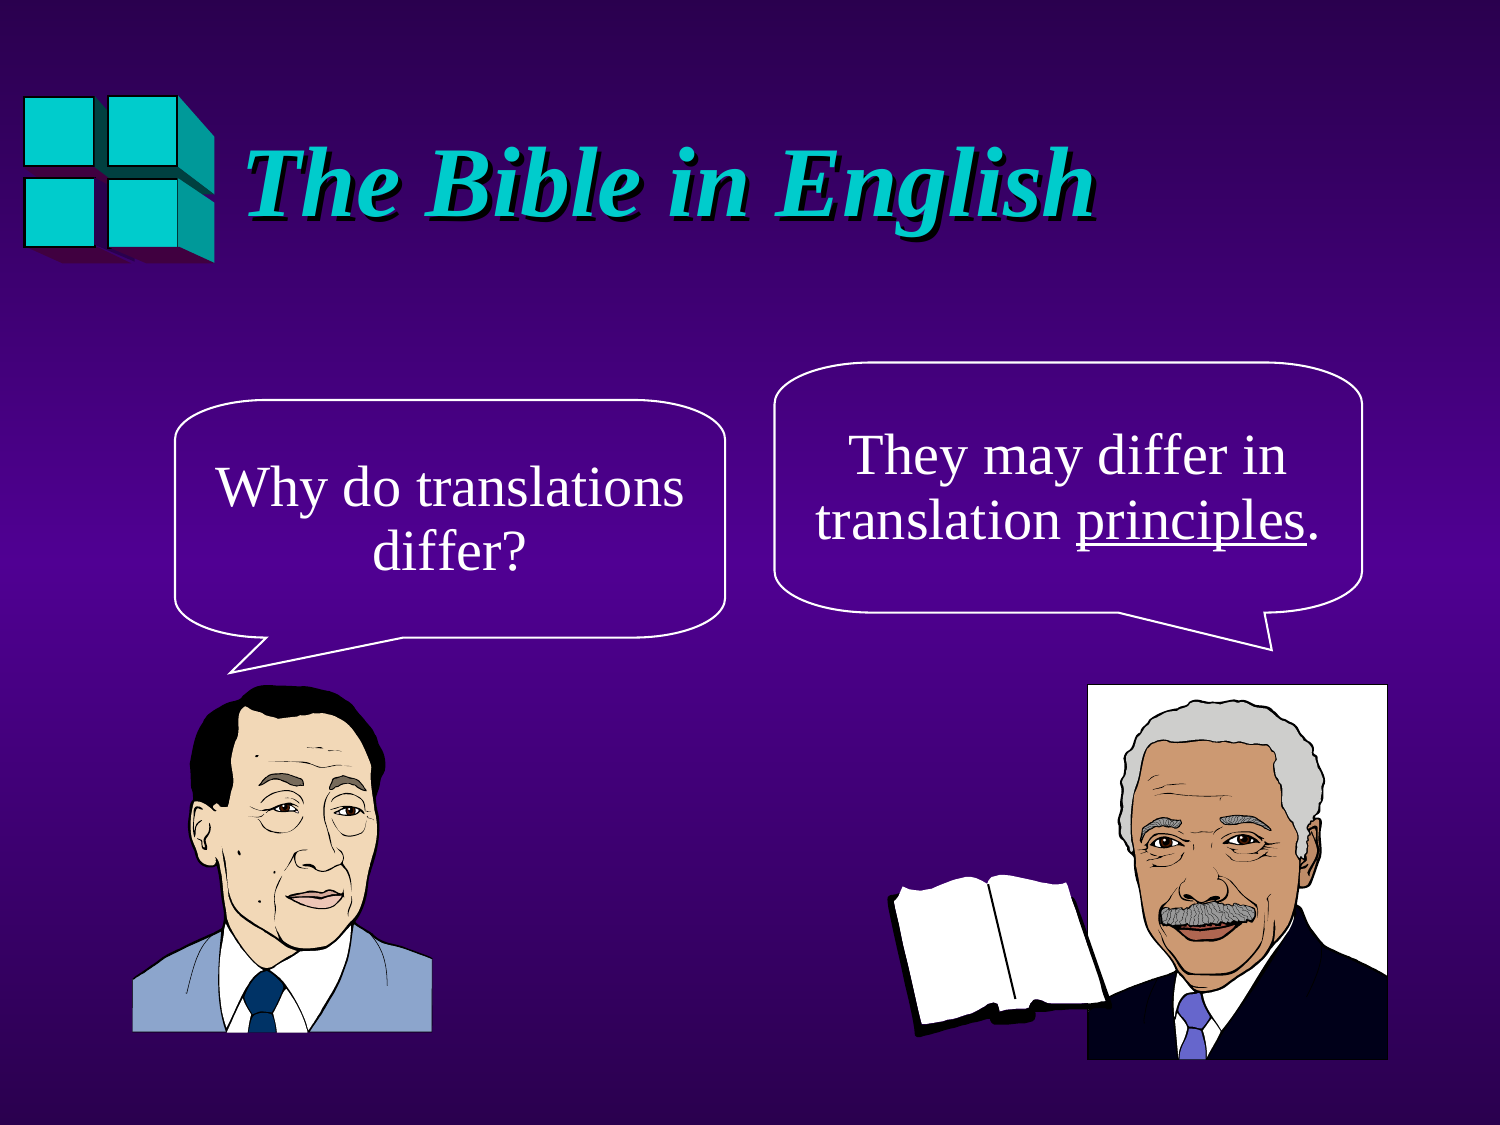

# The Bible in English
They may differ in
translation principles.
Why do translations differ?